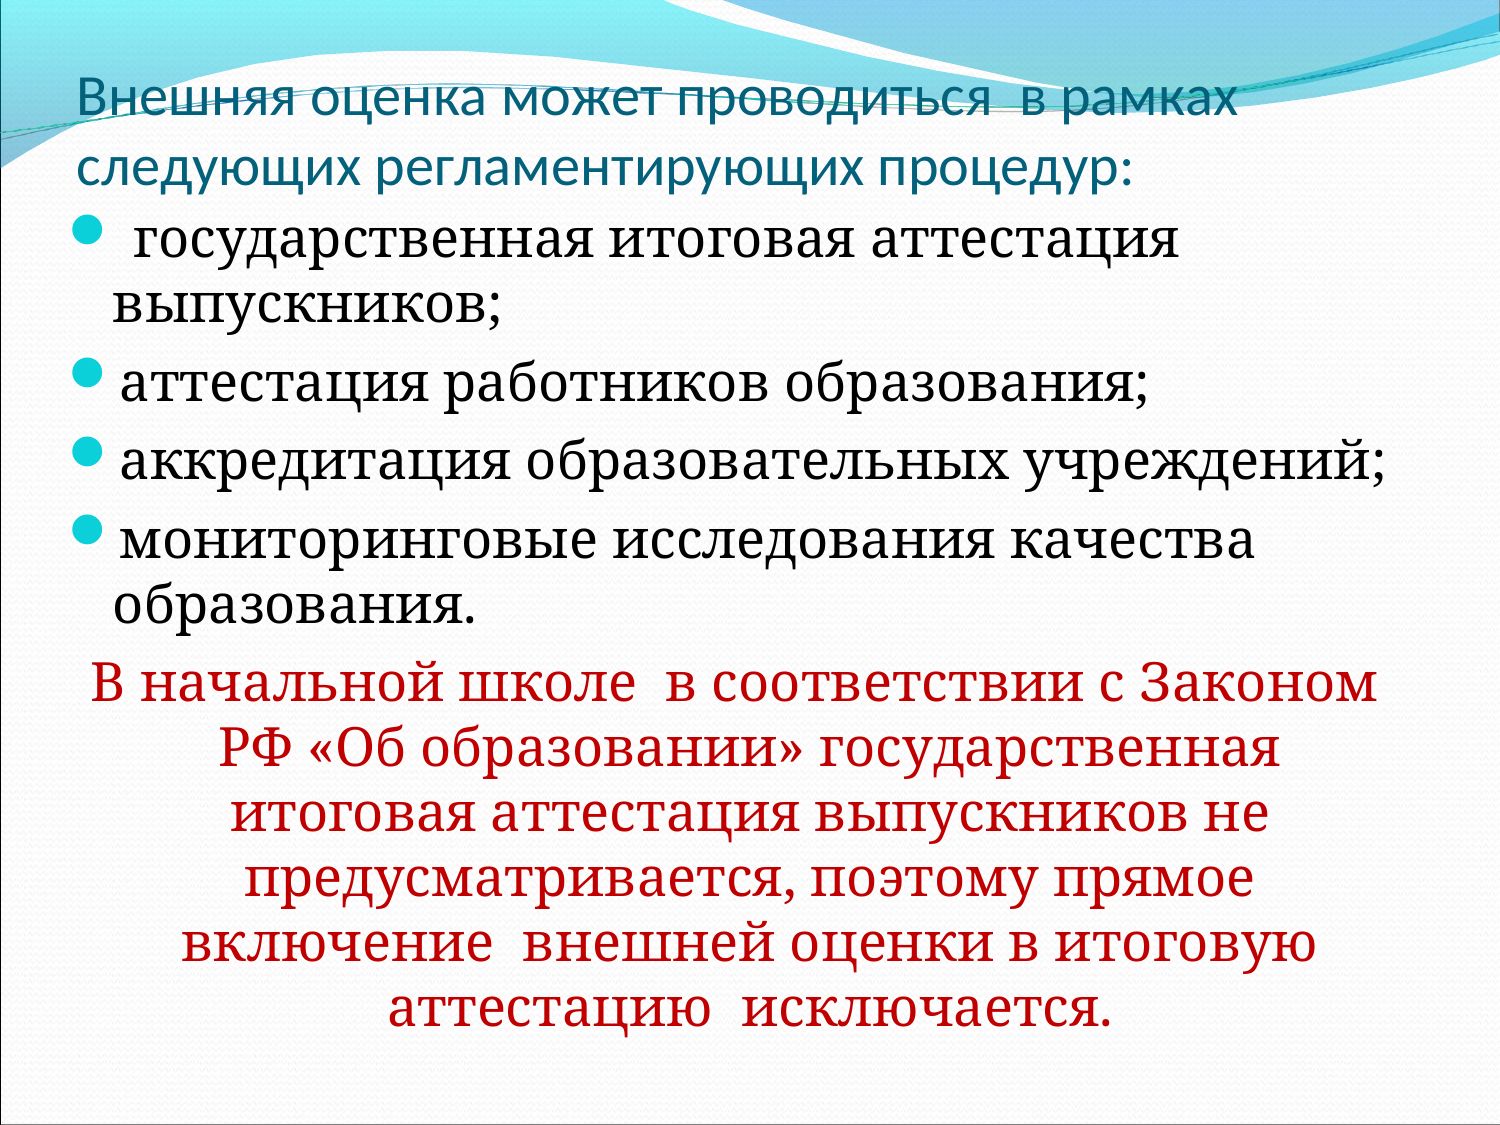

# Внешняя оценка может проводиться в рамках следующих регламентирующих процедур:
 государственная итоговая аттестация выпускников;
аттестация работников образования;
аккредитация образовательных учреждений;
мониторинговые исследования качества образования.
 В начальной школе в соответствии с Законом РФ «Об образовании» государственная итоговая аттестация выпускников не предусматривается, поэтому прямое включение внешней оценки в итоговую аттестацию исключается.